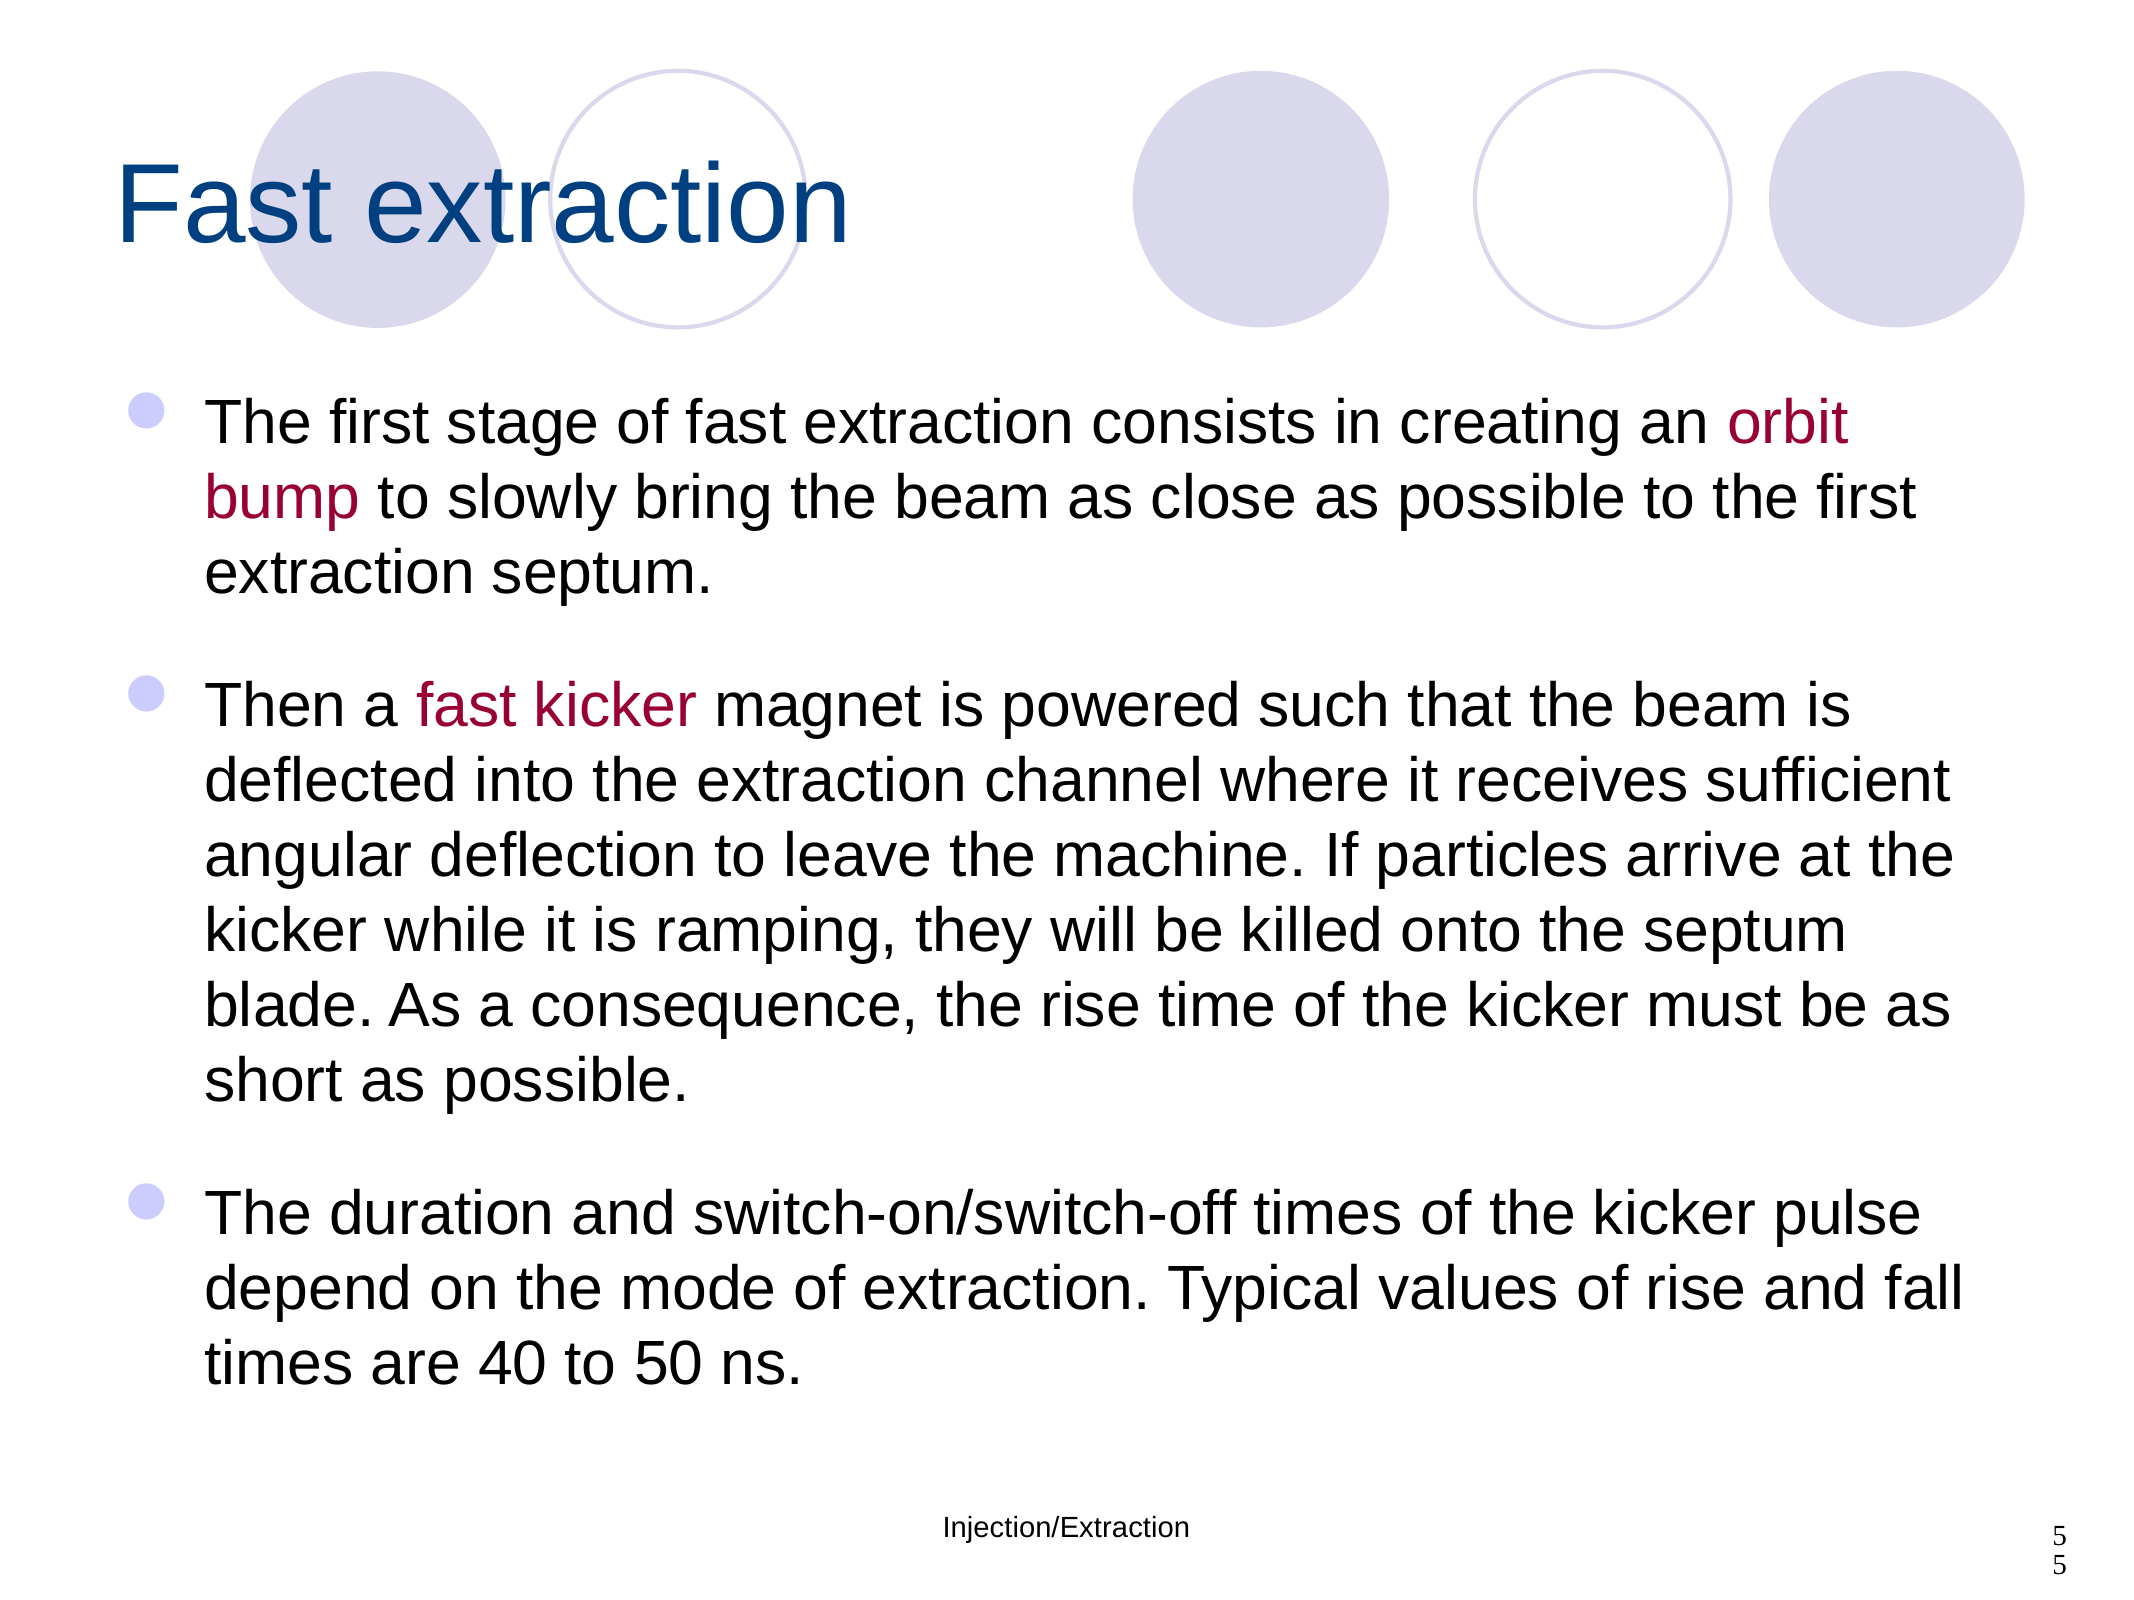

# Fast extraction
The first stage of fast extraction consists in creating an orbit bump to slowly bring the beam as close as possible to the first extraction septum.
Then a fast kicker magnet is powered such that the beam is deflected into the extraction channel where it receives sufficient angular deflection to leave the machine. If particles arrive at the kicker while it is ramping, they will be killed onto the septum blade. As a consequence, the rise time of the kicker must be as short as possible.
The duration and switch-on/switch-off times of the kicker pulse depend on the mode of extraction. Typical values of rise and fall times are 40 to 50 ns.
55